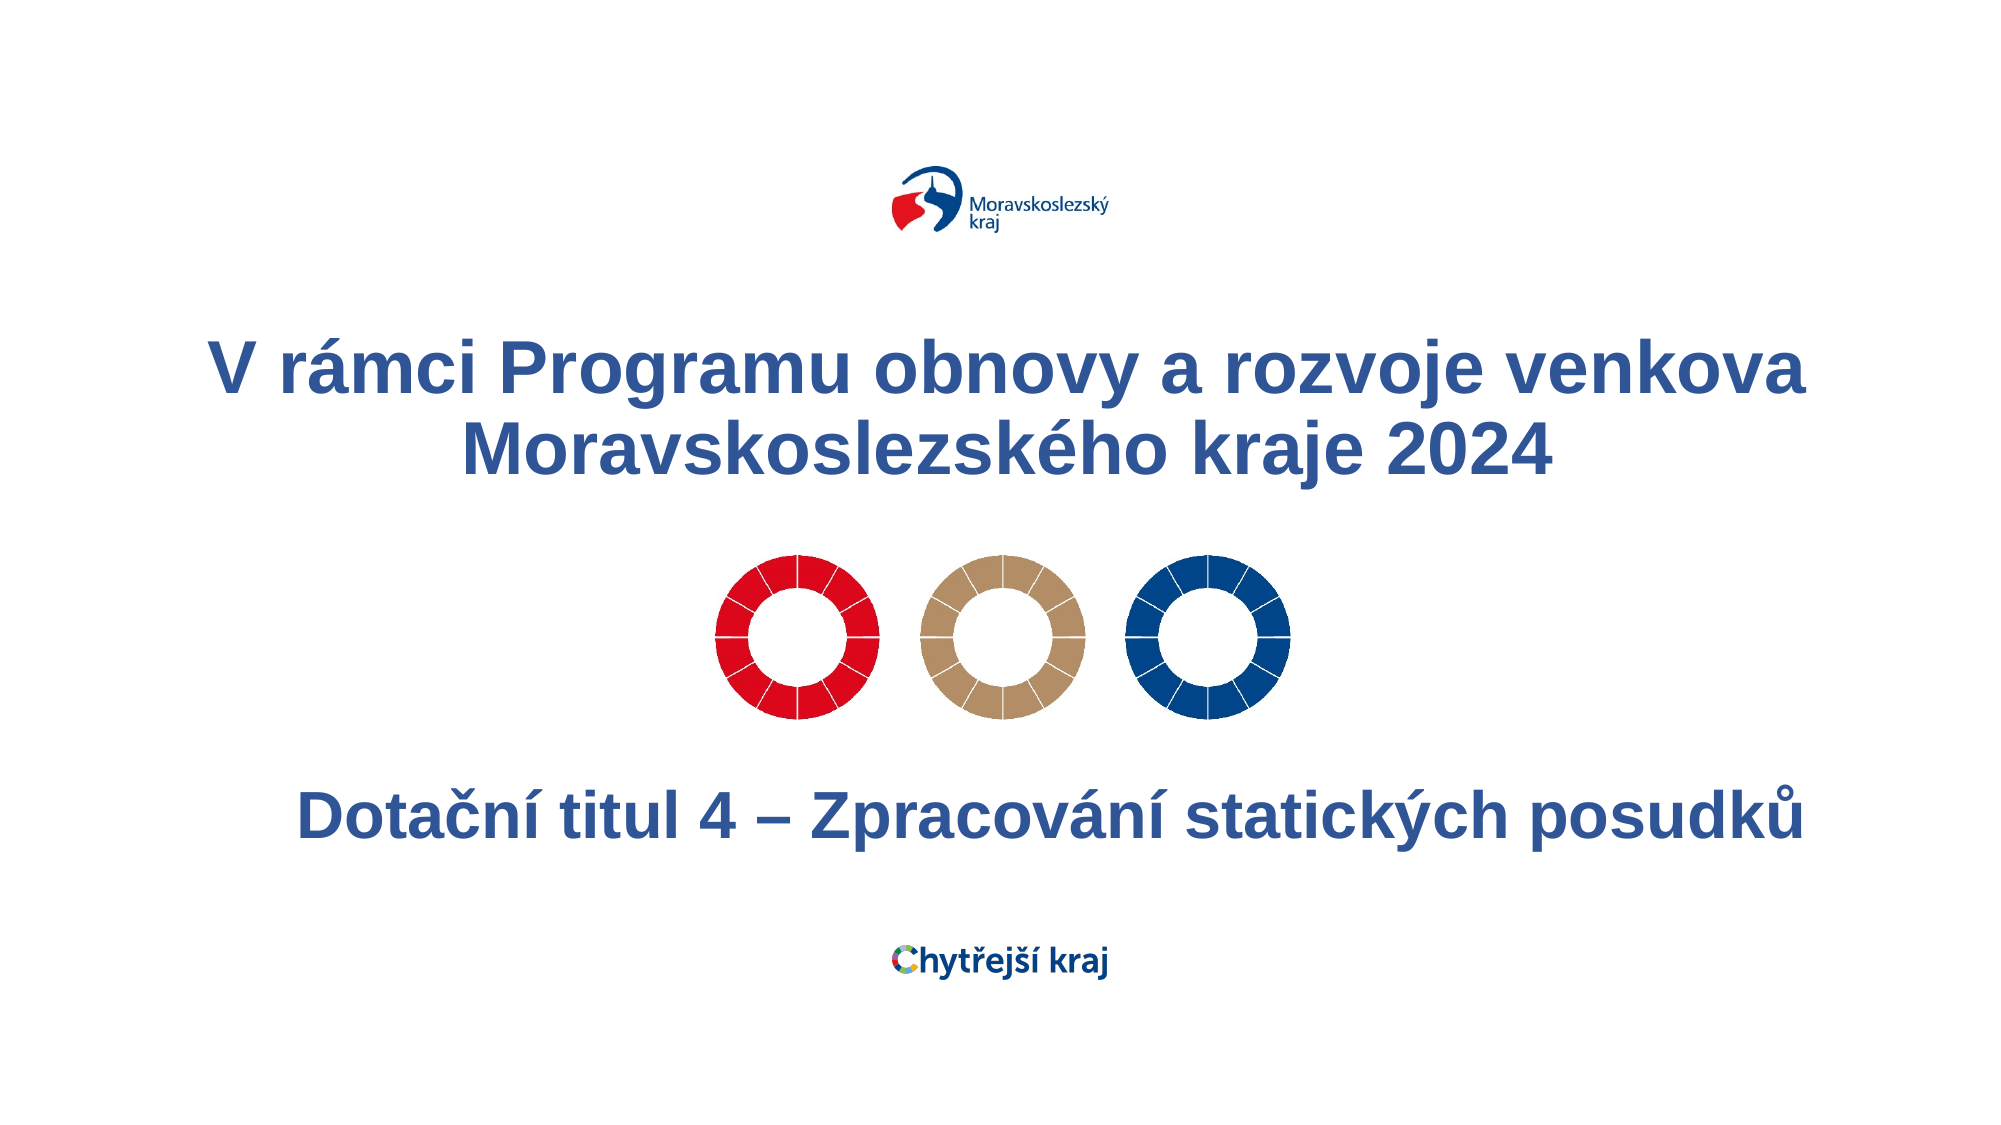

# V rámci Programu obnovy a rozvoje venkova Moravskoslezského kraje 2024
Dotační titul 4 – Zpracování statických posudků